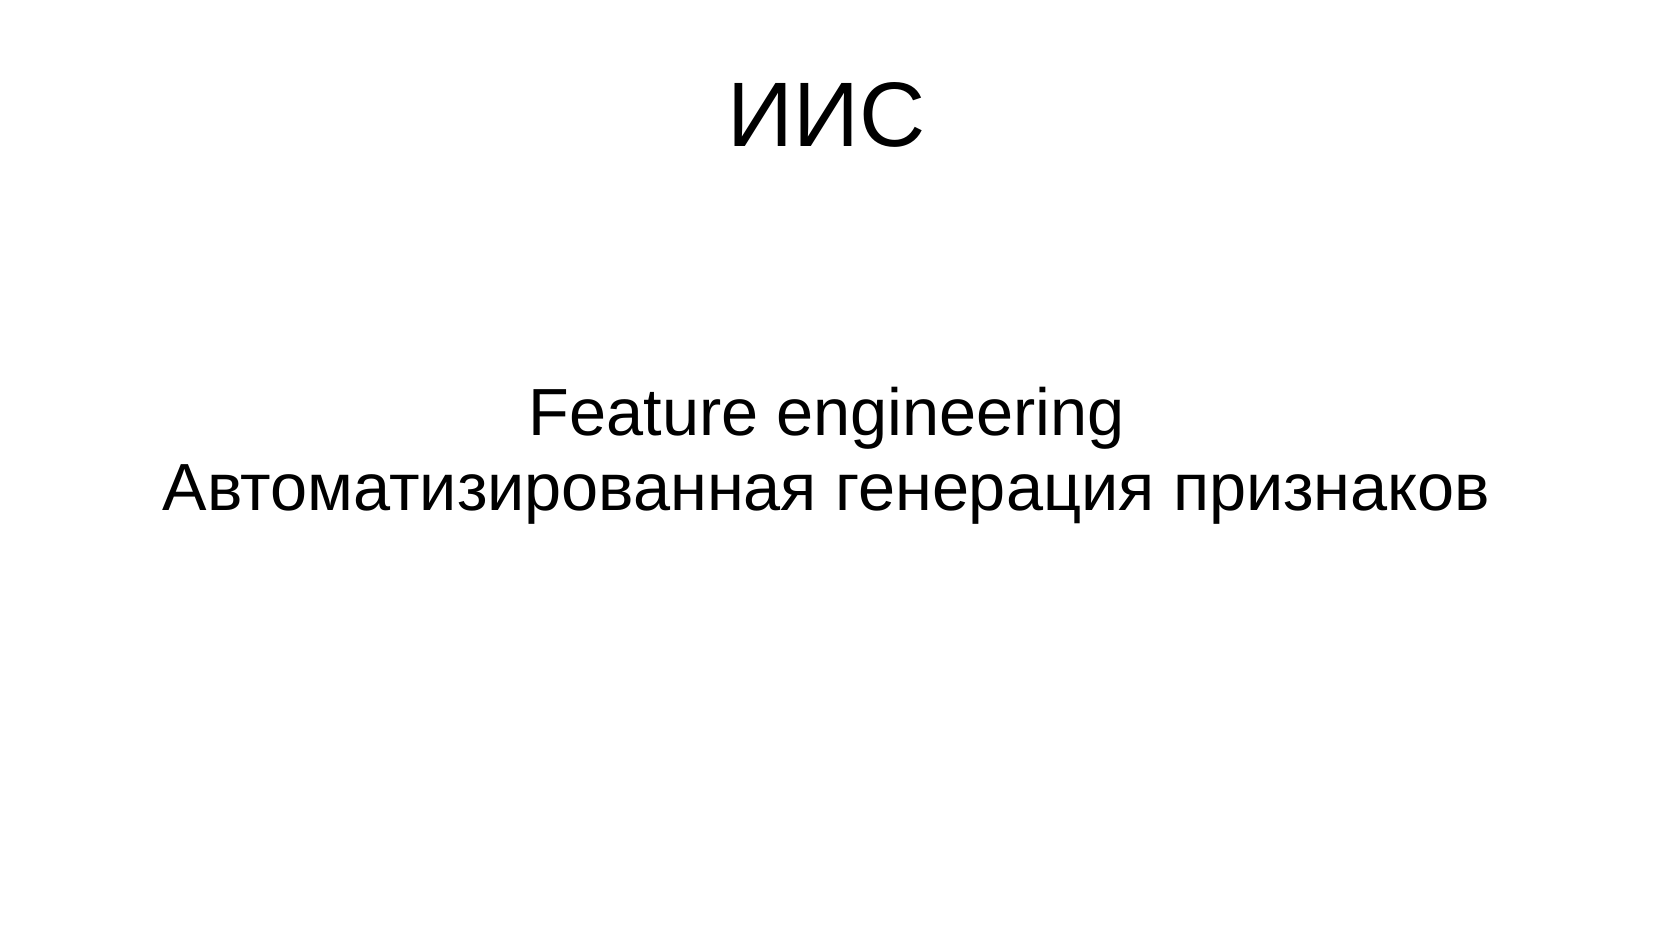

# ИИС
Feature engineering
Автоматизированная генерация признаков